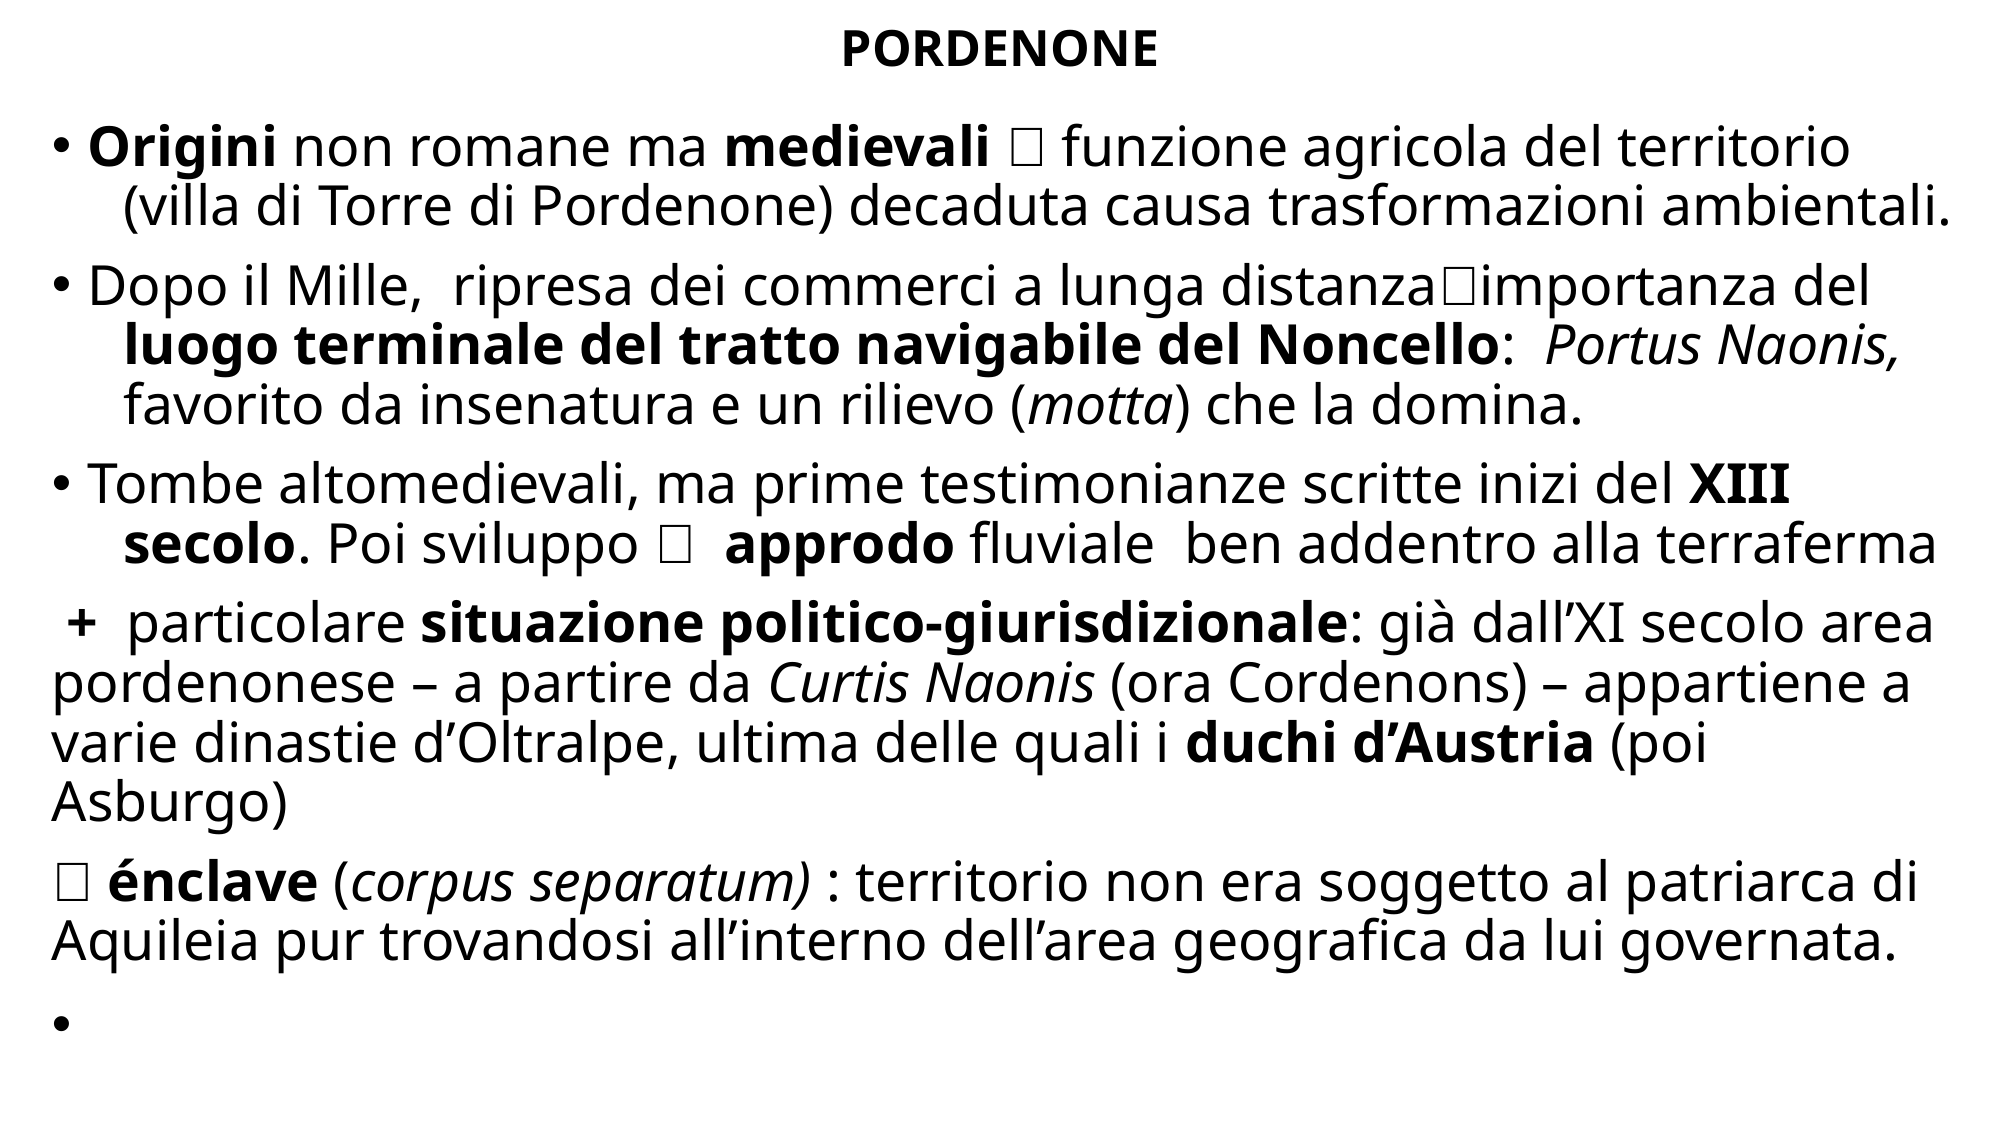

# PORDENONE
Origini non romane ma medievali  funzione agricola del territorio (villa di Torre di Pordenone) decaduta causa trasformazioni ambientali.
Dopo il Mille, ripresa dei commerci a lunga distanzaimportanza del luogo terminale del tratto navigabile del Noncello: Portus Naonis, favorito da insenatura e un rilievo (motta) che la domina.
Tombe altomedievali, ma prime testimonianze scritte inizi del XIII secolo. Poi sviluppo  approdo fluviale ben addentro alla terraferma
 + particolare situazione politico-giurisdizionale: già dall’XI secolo area pordenonese – a partire da Curtis Naonis (ora Cordenons) – appartiene a varie dinastie d’Oltralpe, ultima delle quali i duchi d’Austria (poi Asburgo)
 énclave (corpus separatum) : territorio non era soggetto al patriarca di Aquileia pur trovandosi all’interno dell’area geografica da lui governata.